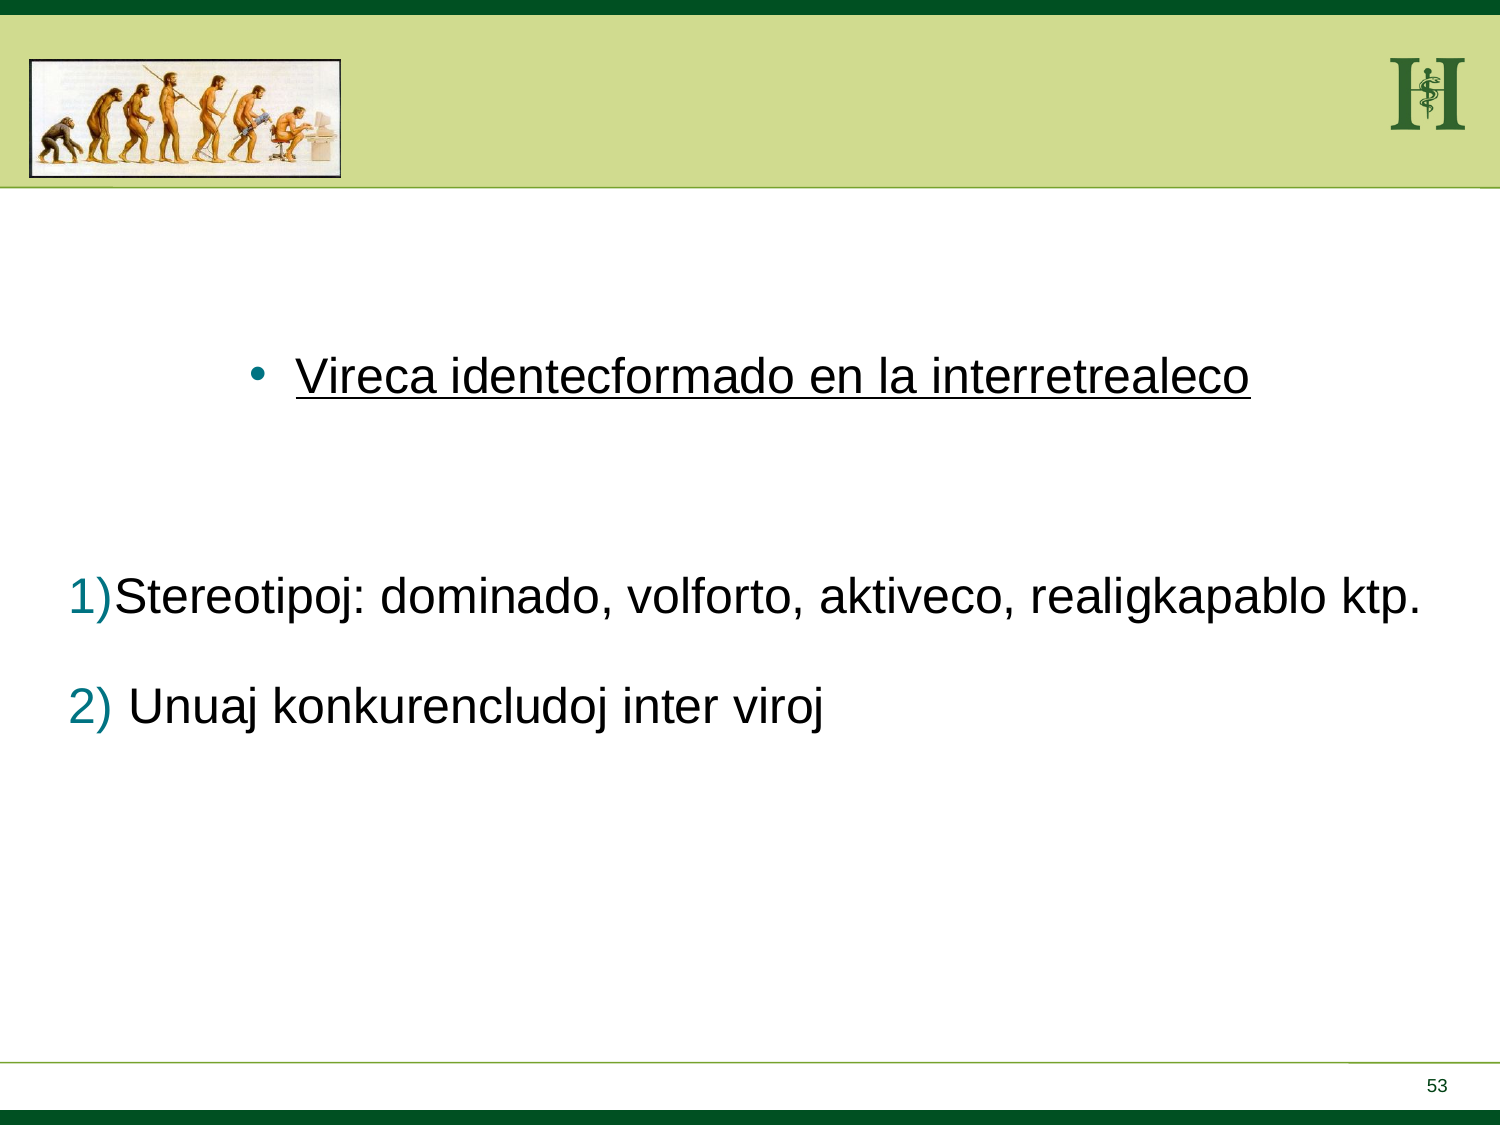

Vireca identecformado en la interretrealeco
Stereotipoj: dominado, volforto, aktiveco, realigkapablo ktp.
 Unuaj konkurencludoj inter viroj